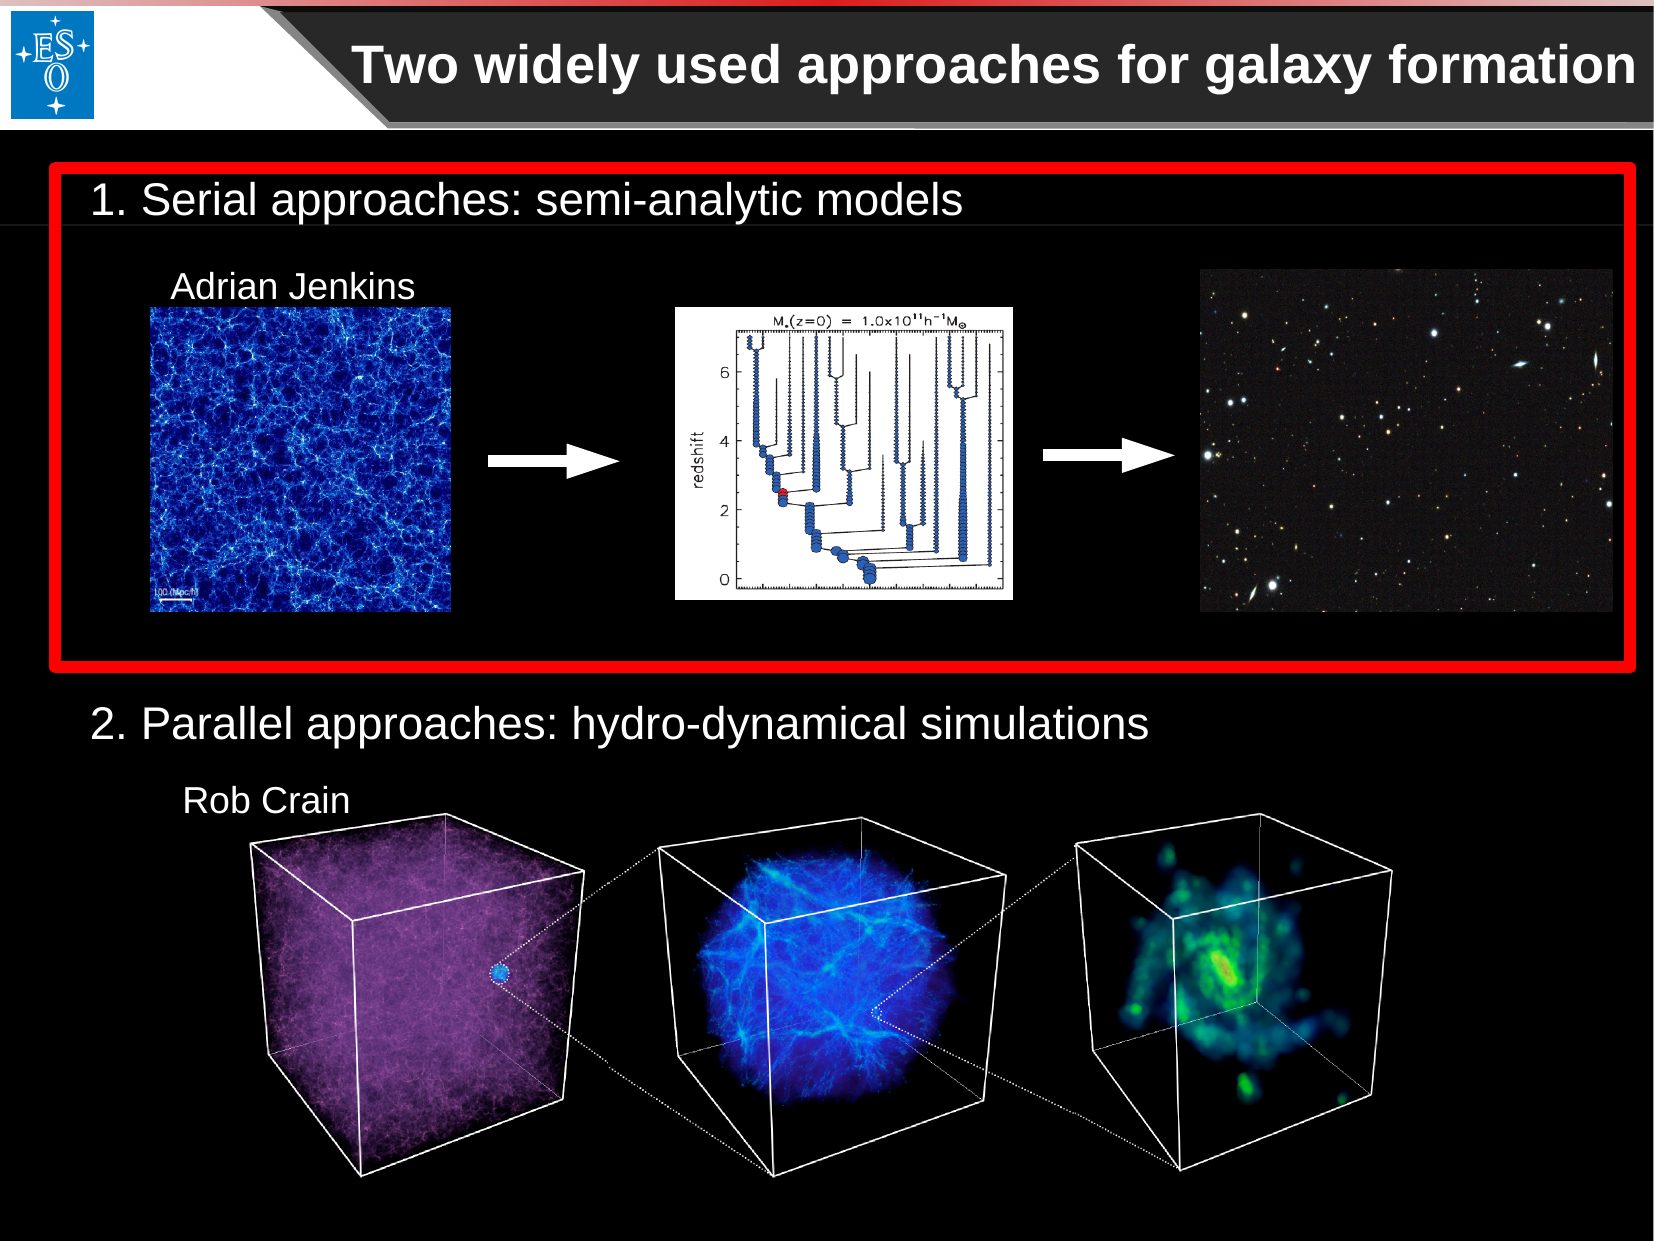

Two widely used approaches for galaxy formation
1. Serial approaches: semi-analytic models
Adrian Jenkins
2. Parallel approaches: hydro-dynamical simulations
Rob Crain